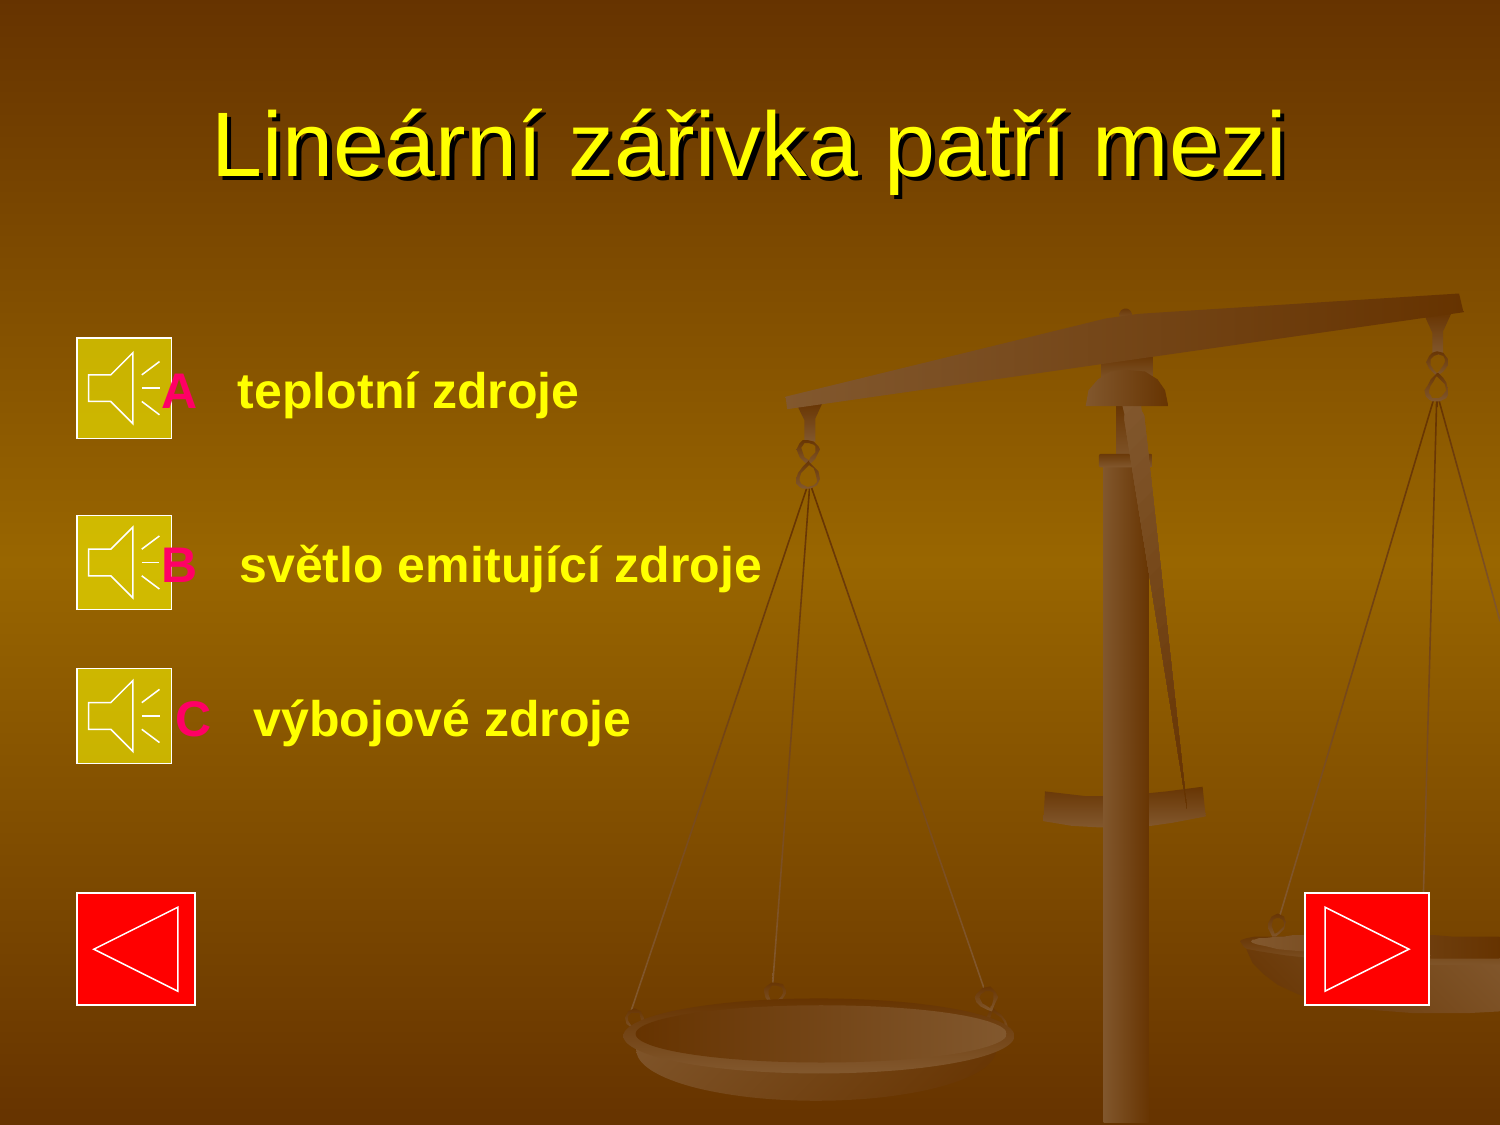

# Lineární zářivka patří mezi
 A teplotní zdroje
 B světlo emitující zdroje
 C výbojové zdroje